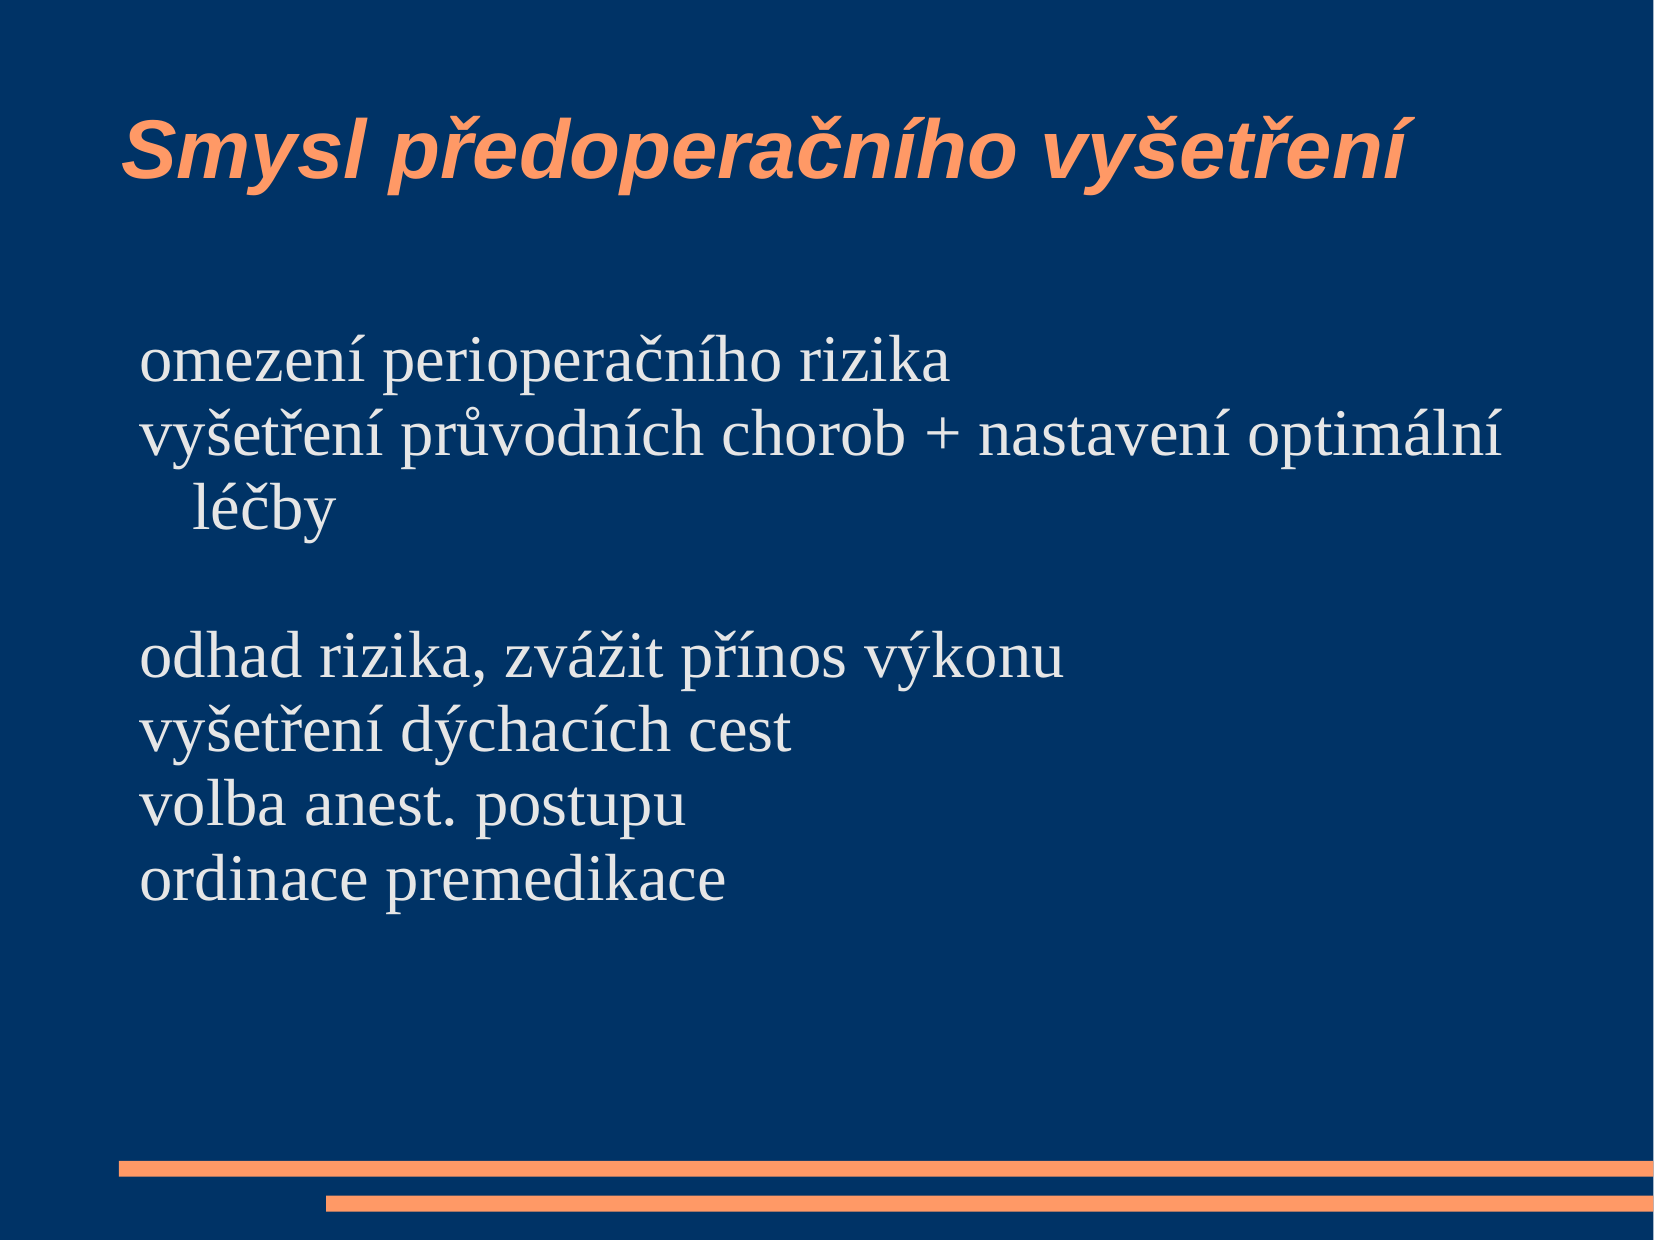

# Smysl předoperačního vyšetření
omezení perioperačního rizika
vyšetření průvodních chorob + nastavení optimální léčby
odhad rizika, zvážit přínos výkonu
vyšetření dýchacích cest
volba anest. postupu
ordinace premedikace